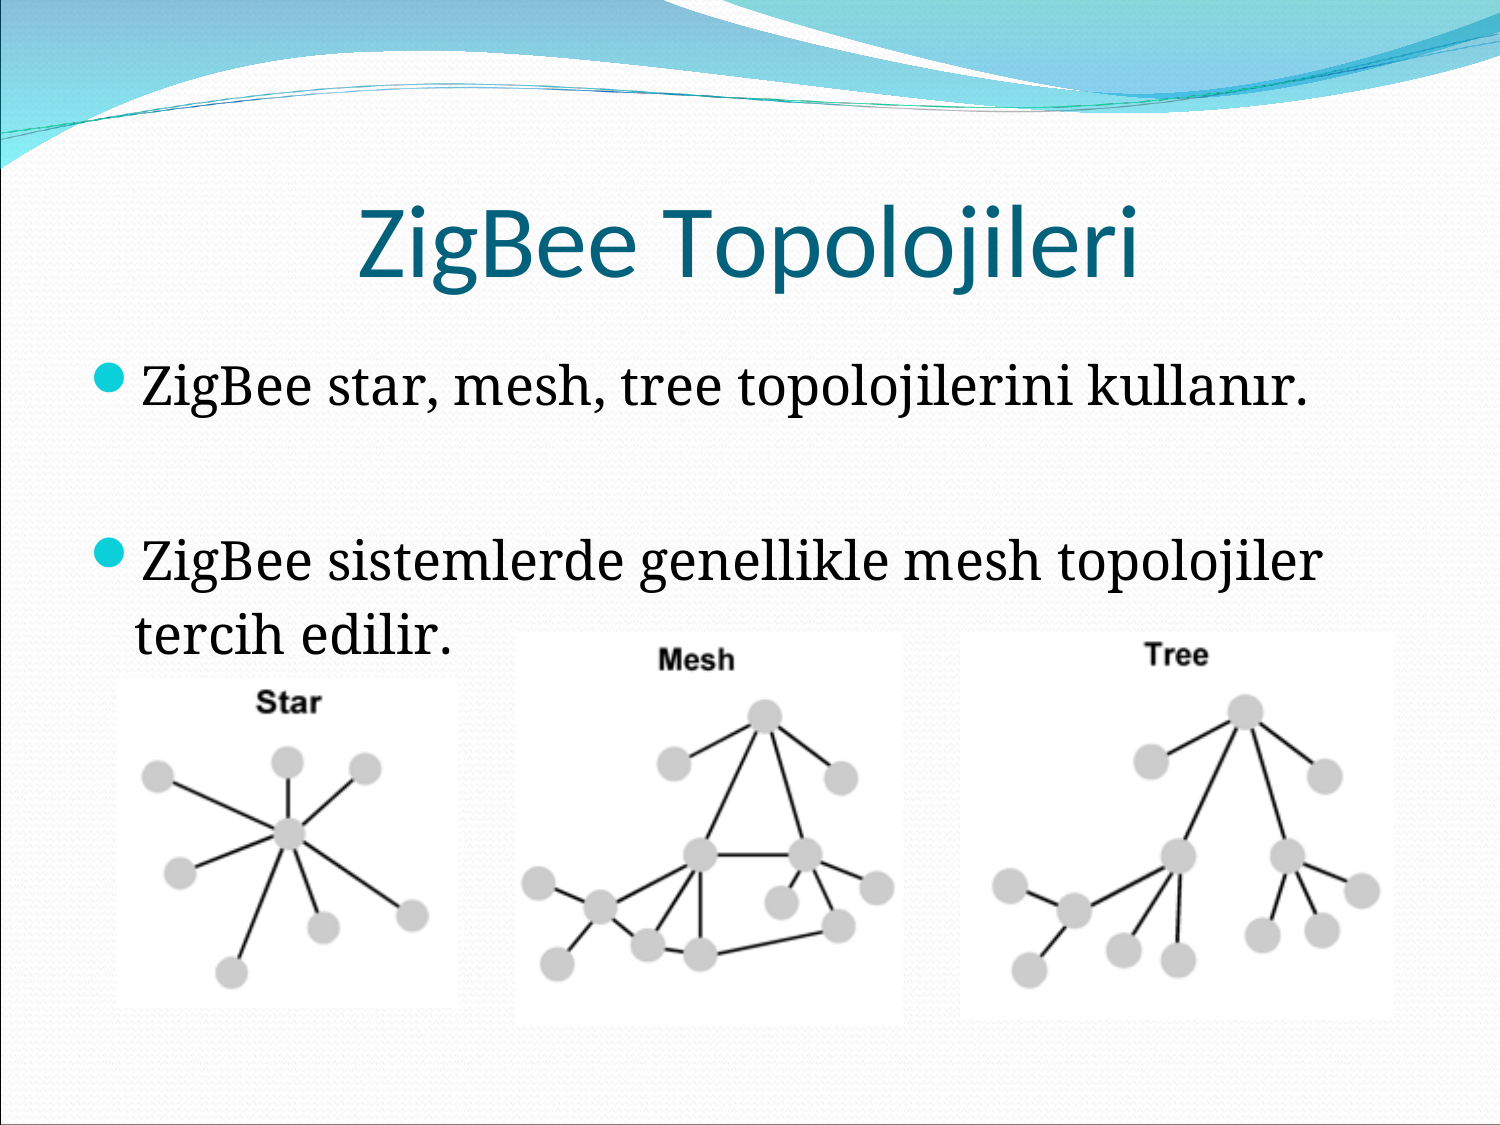

# ZigBee Topolojileri
ZigBee star, mesh, tree topolojilerini kullanır.
ZigBee sistemlerde genellikle mesh topolojiler tercih edilir.